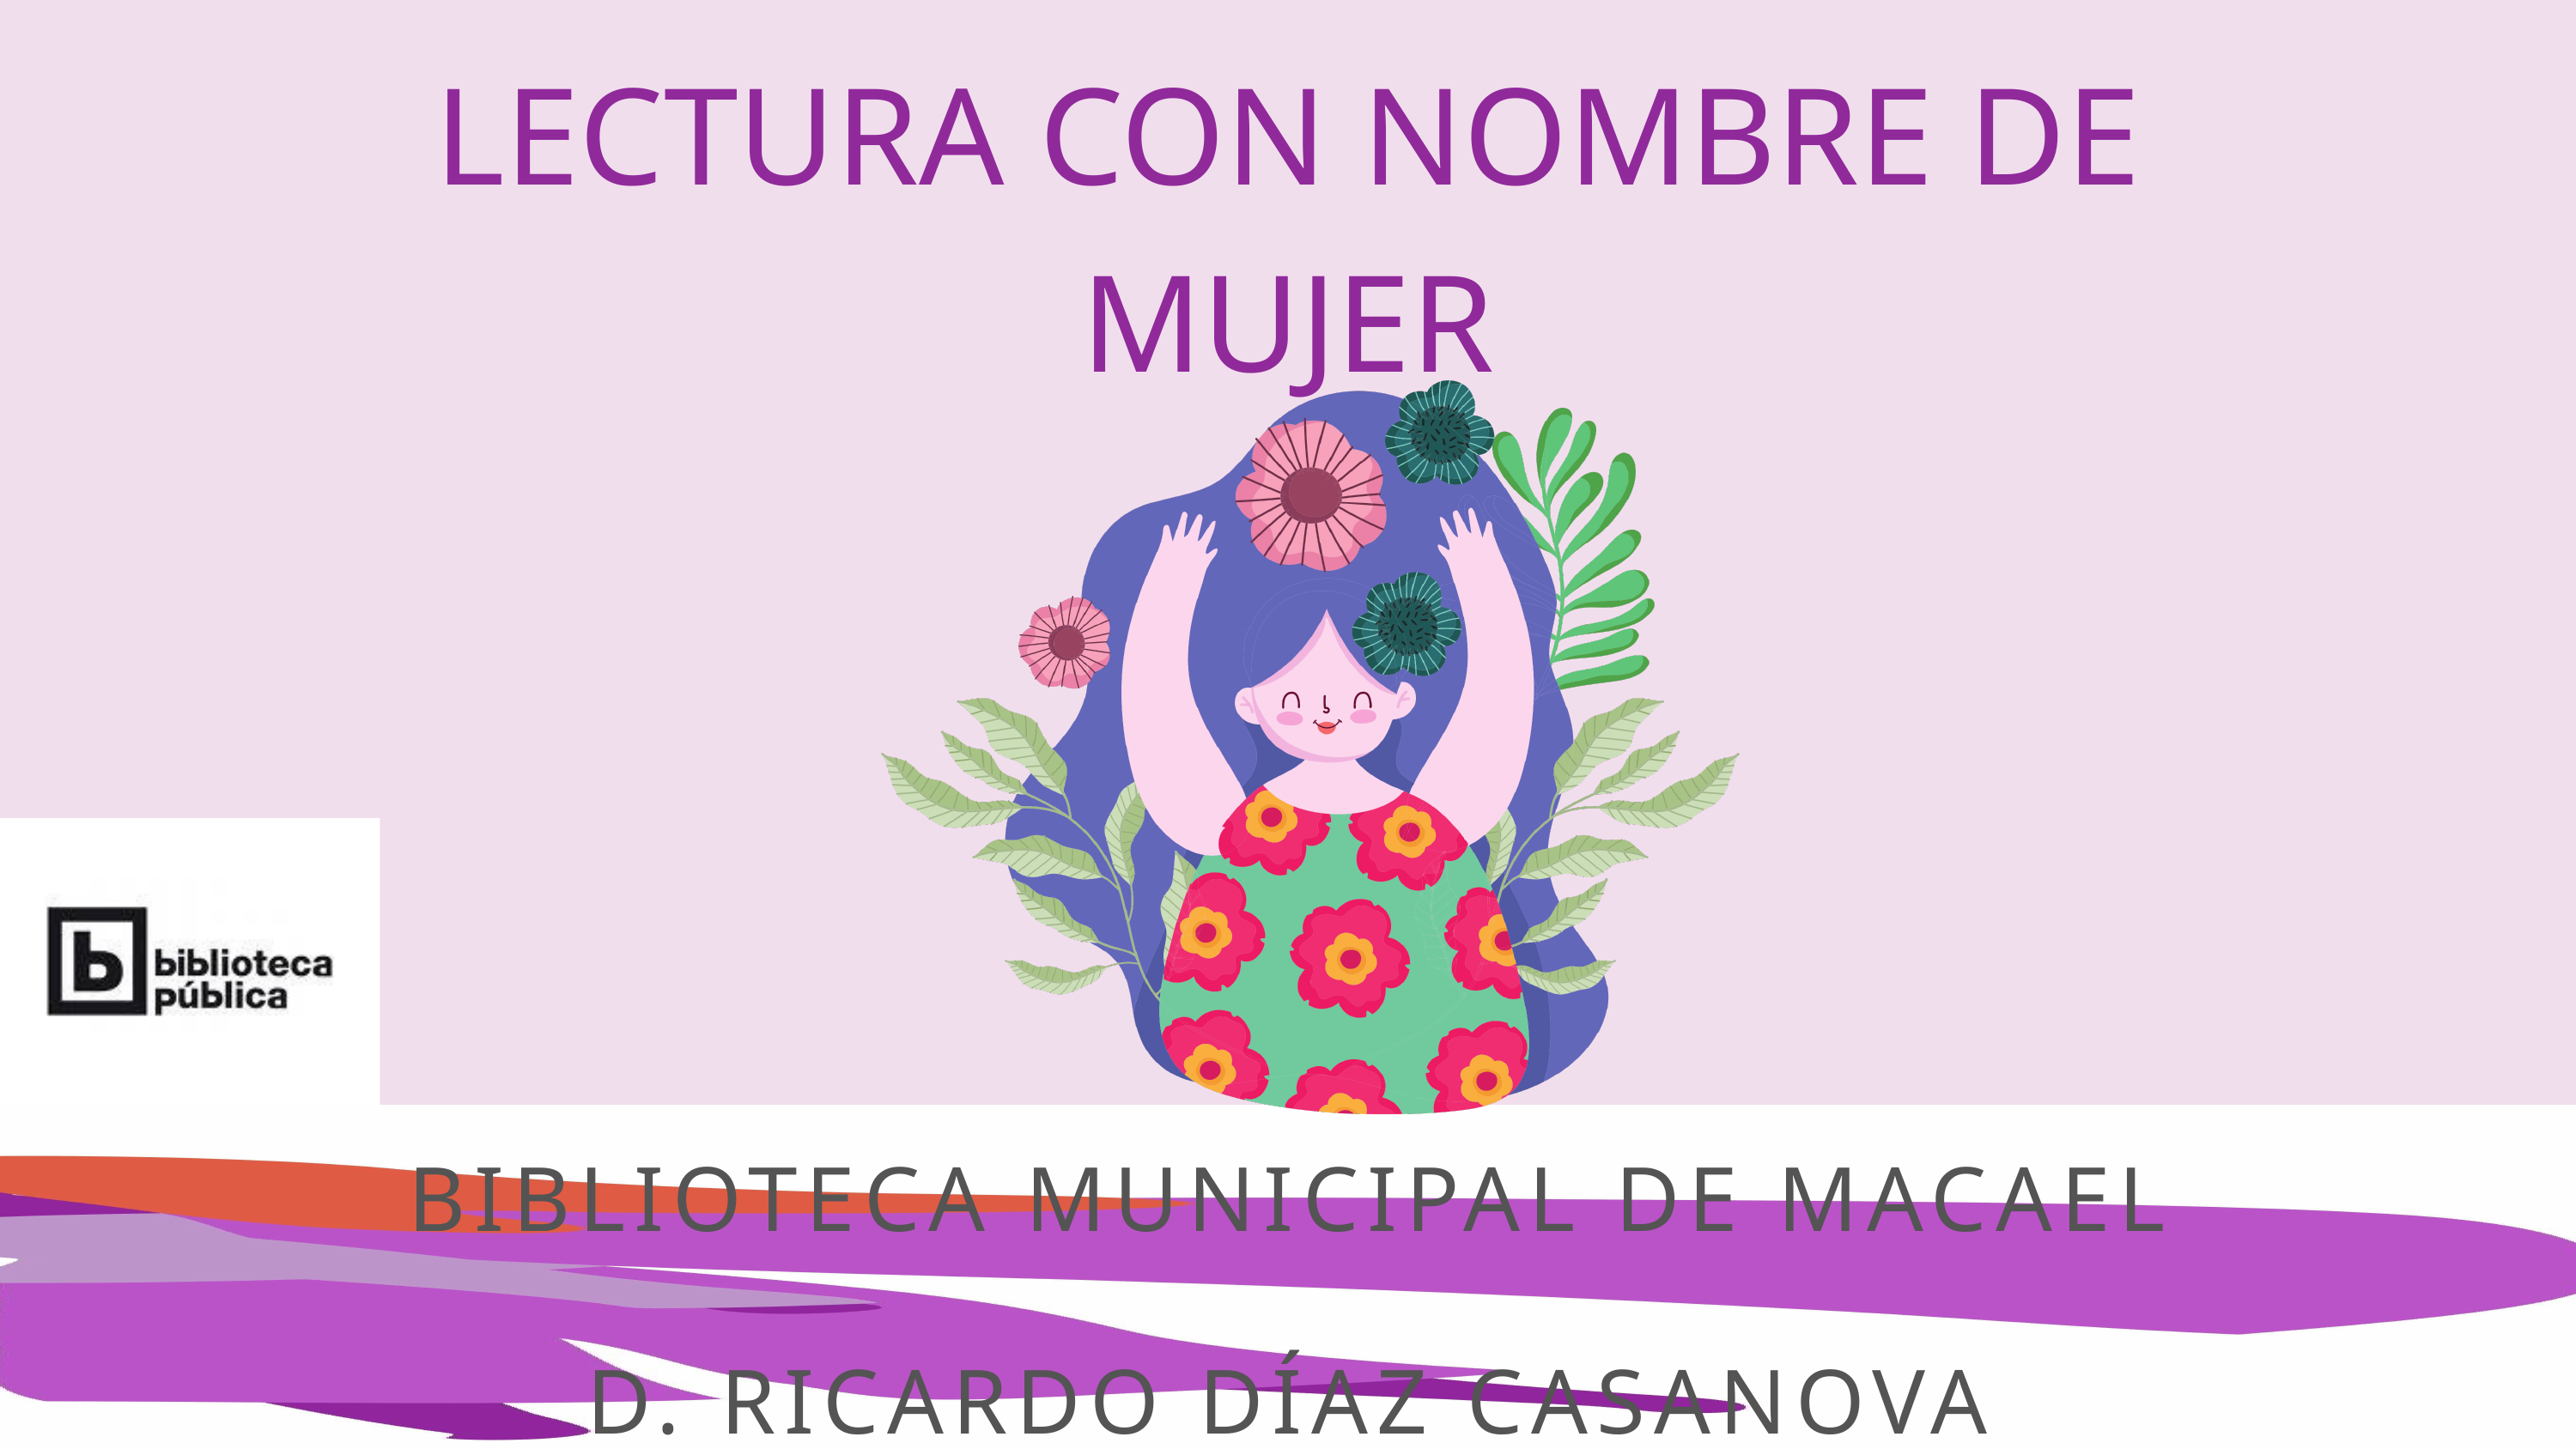

LECTURA CON NOMBRE DE MUJER
BIBLIOTECA MUNICIPAL DE MACAEL
D. RICARDO DÍAZ CASANOVA